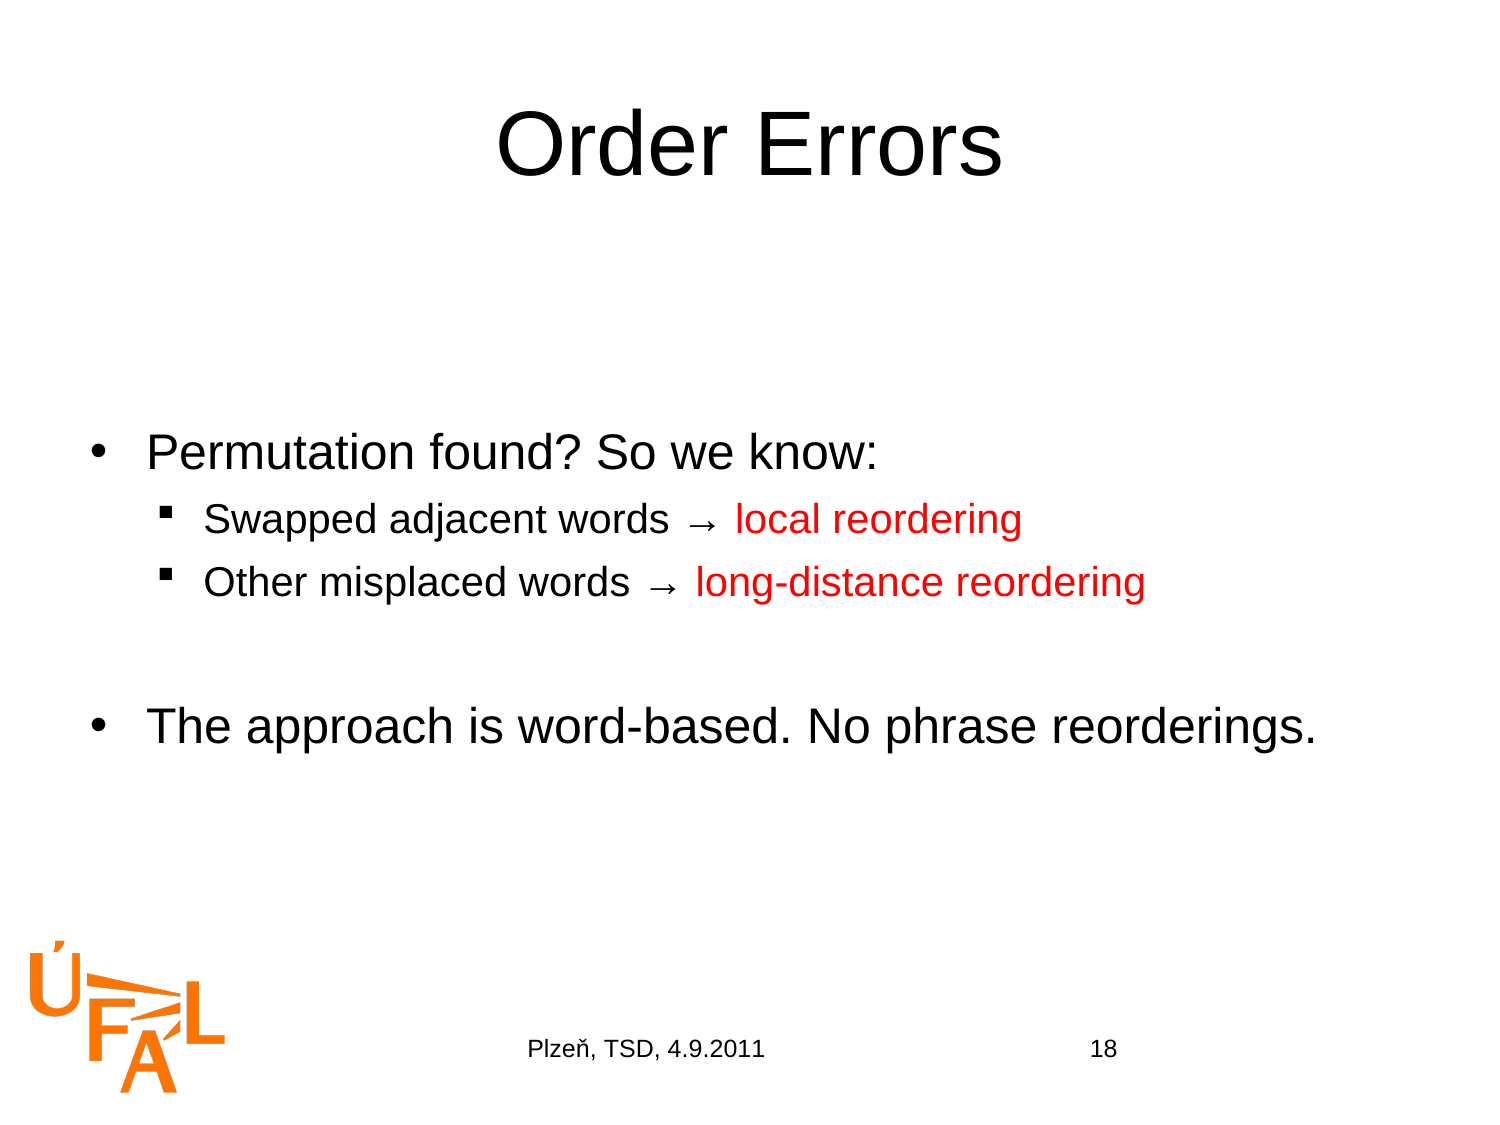

# Order Errors
Permutation found? So we know:
Swapped adjacent words → local reordering
Other misplaced words → long-distance reordering
The approach is word-based. No phrase reorderings.
Plzeň, TSD, 4.9.2011
18